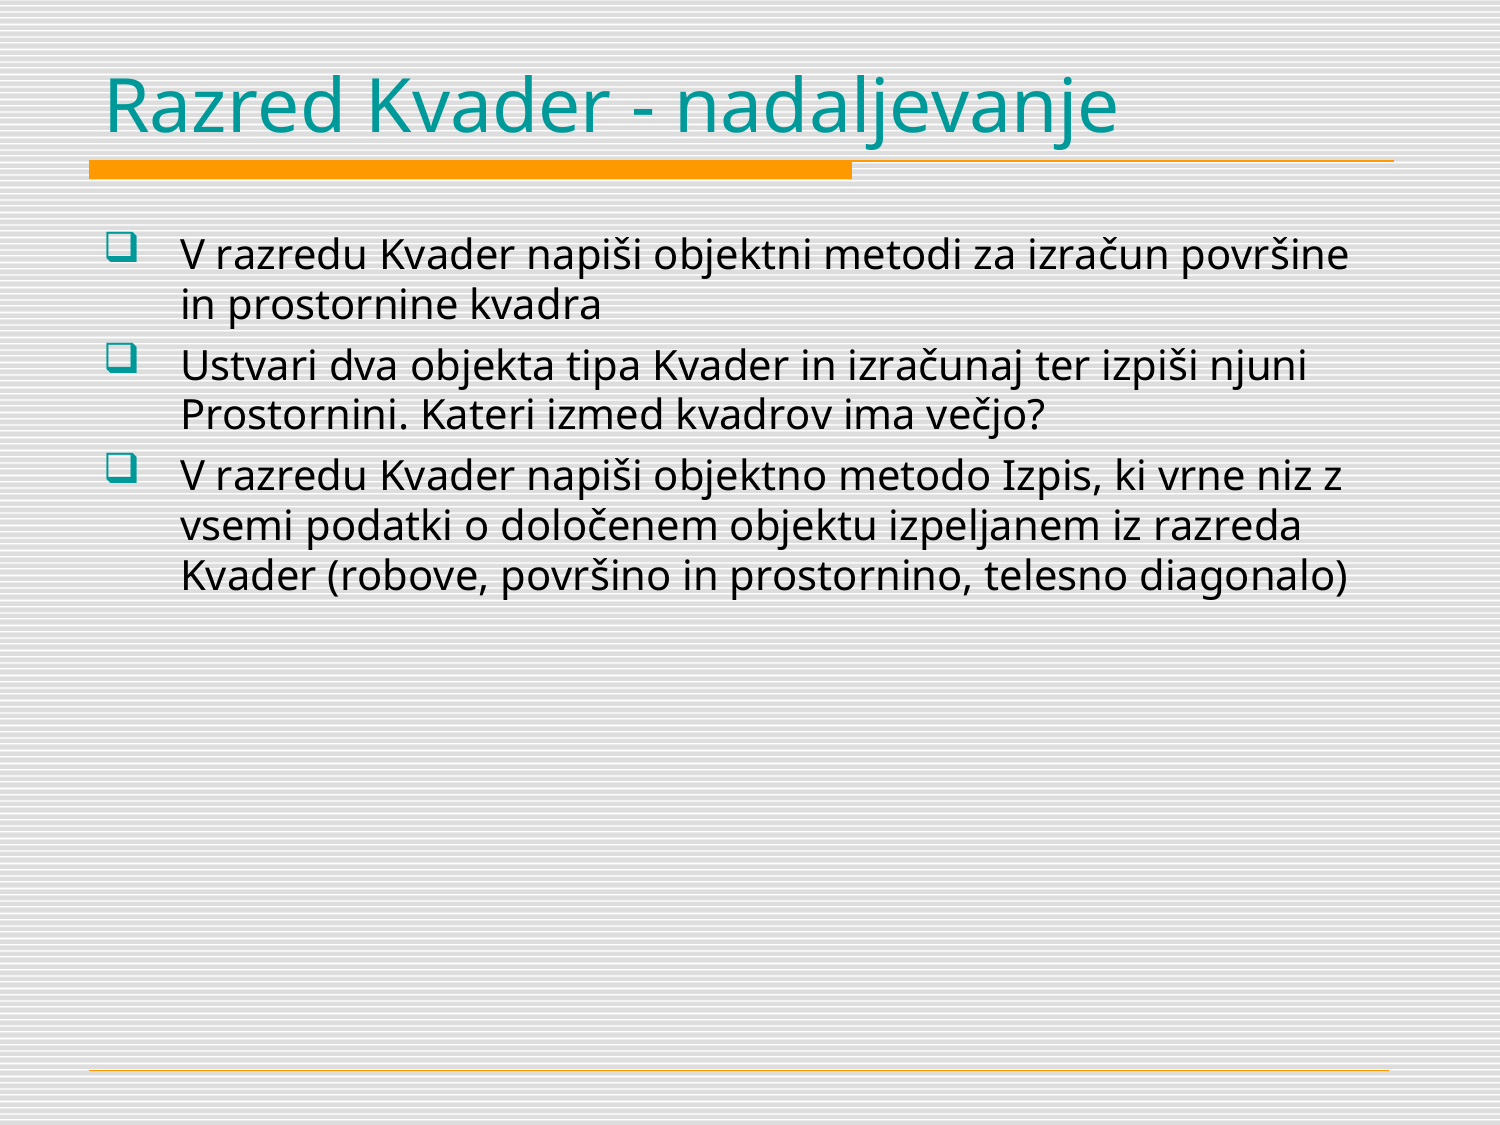

# Razred Kvader - nadaljevanje
V razredu Kvader napiši objektni metodi za izračun površine in prostornine kvadra
Ustvari dva objekta tipa Kvader in izračunaj ter izpiši njuni Prostornini. Kateri izmed kvadrov ima večjo?
V razredu Kvader napiši objektno metodo Izpis, ki vrne niz z vsemi podatki o določenem objektu izpeljanem iz razreda Kvader (robove, površino in prostornino, telesno diagonalo)